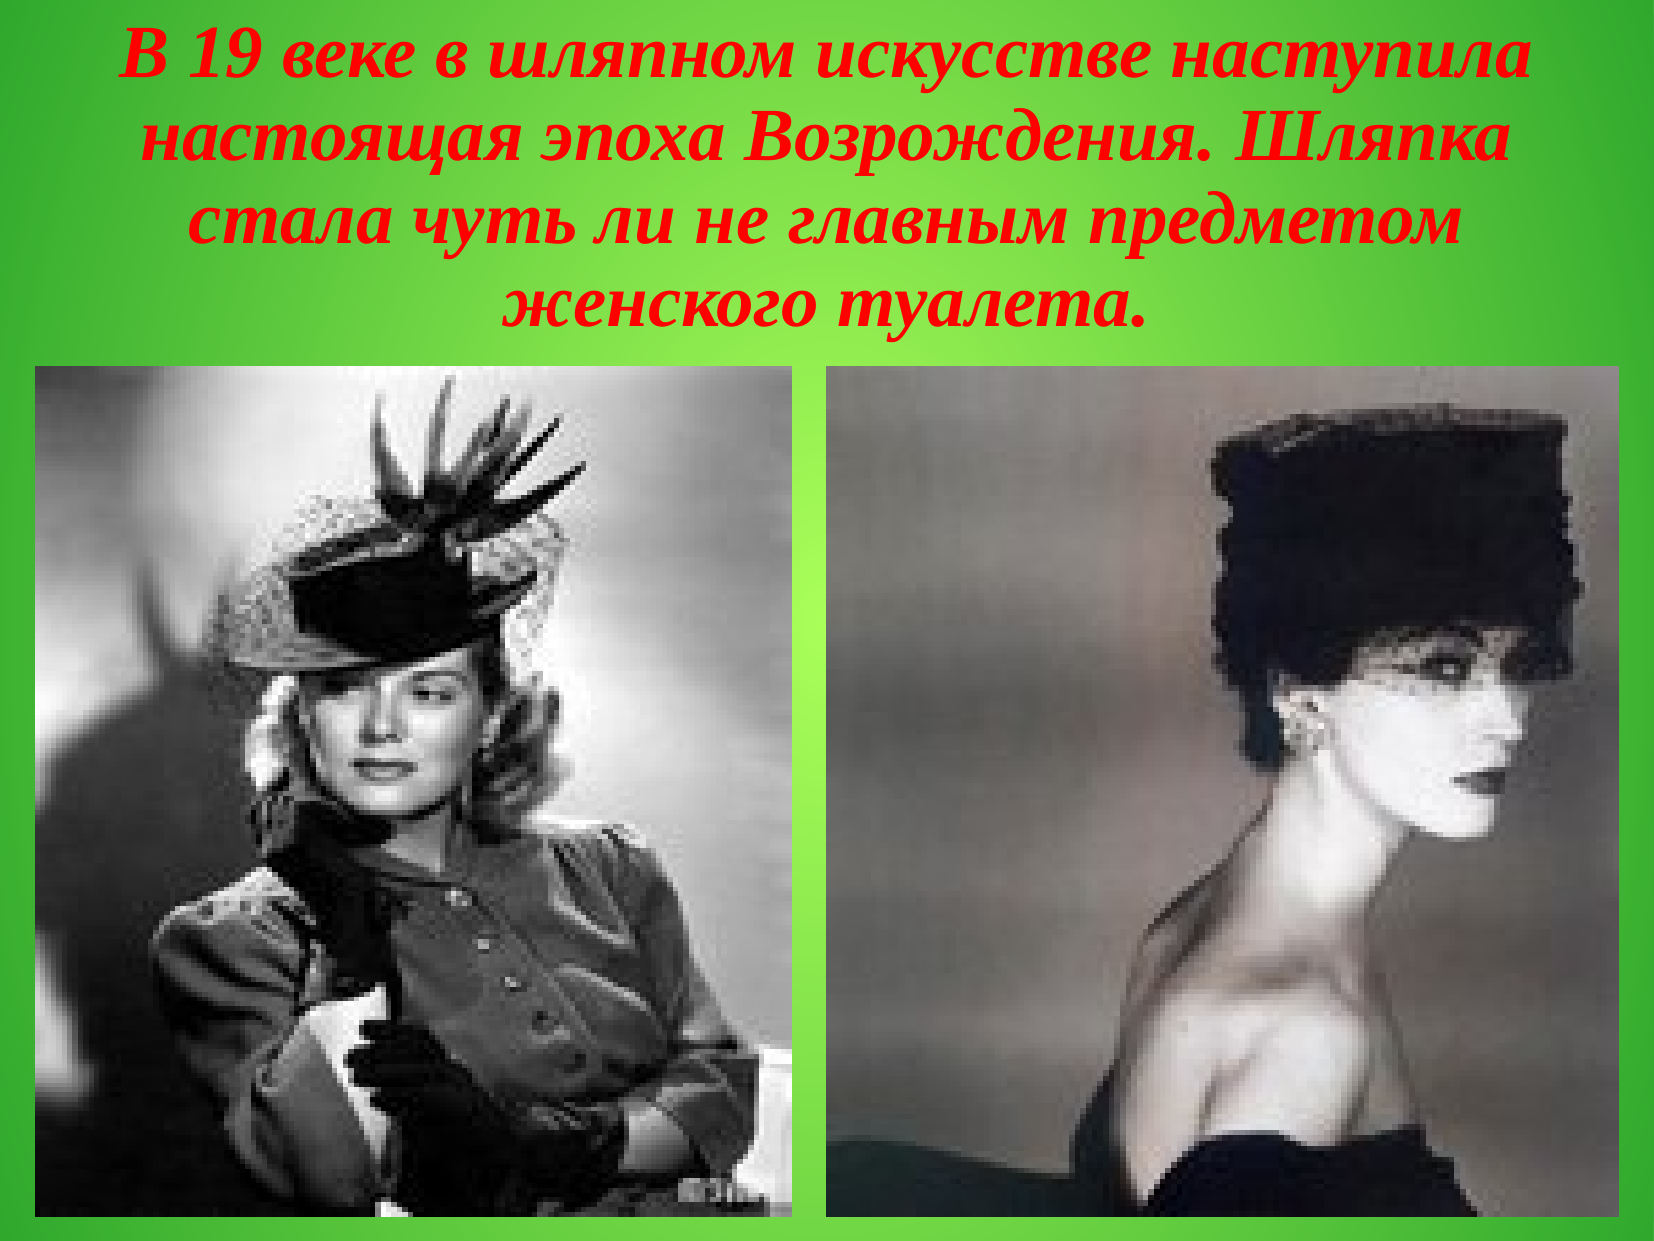

# В 19 веке в шляпном искусстве наступила настоящая эпоха Возрождения. Шляпка стала чуть ли не главным предметом женского туалета.